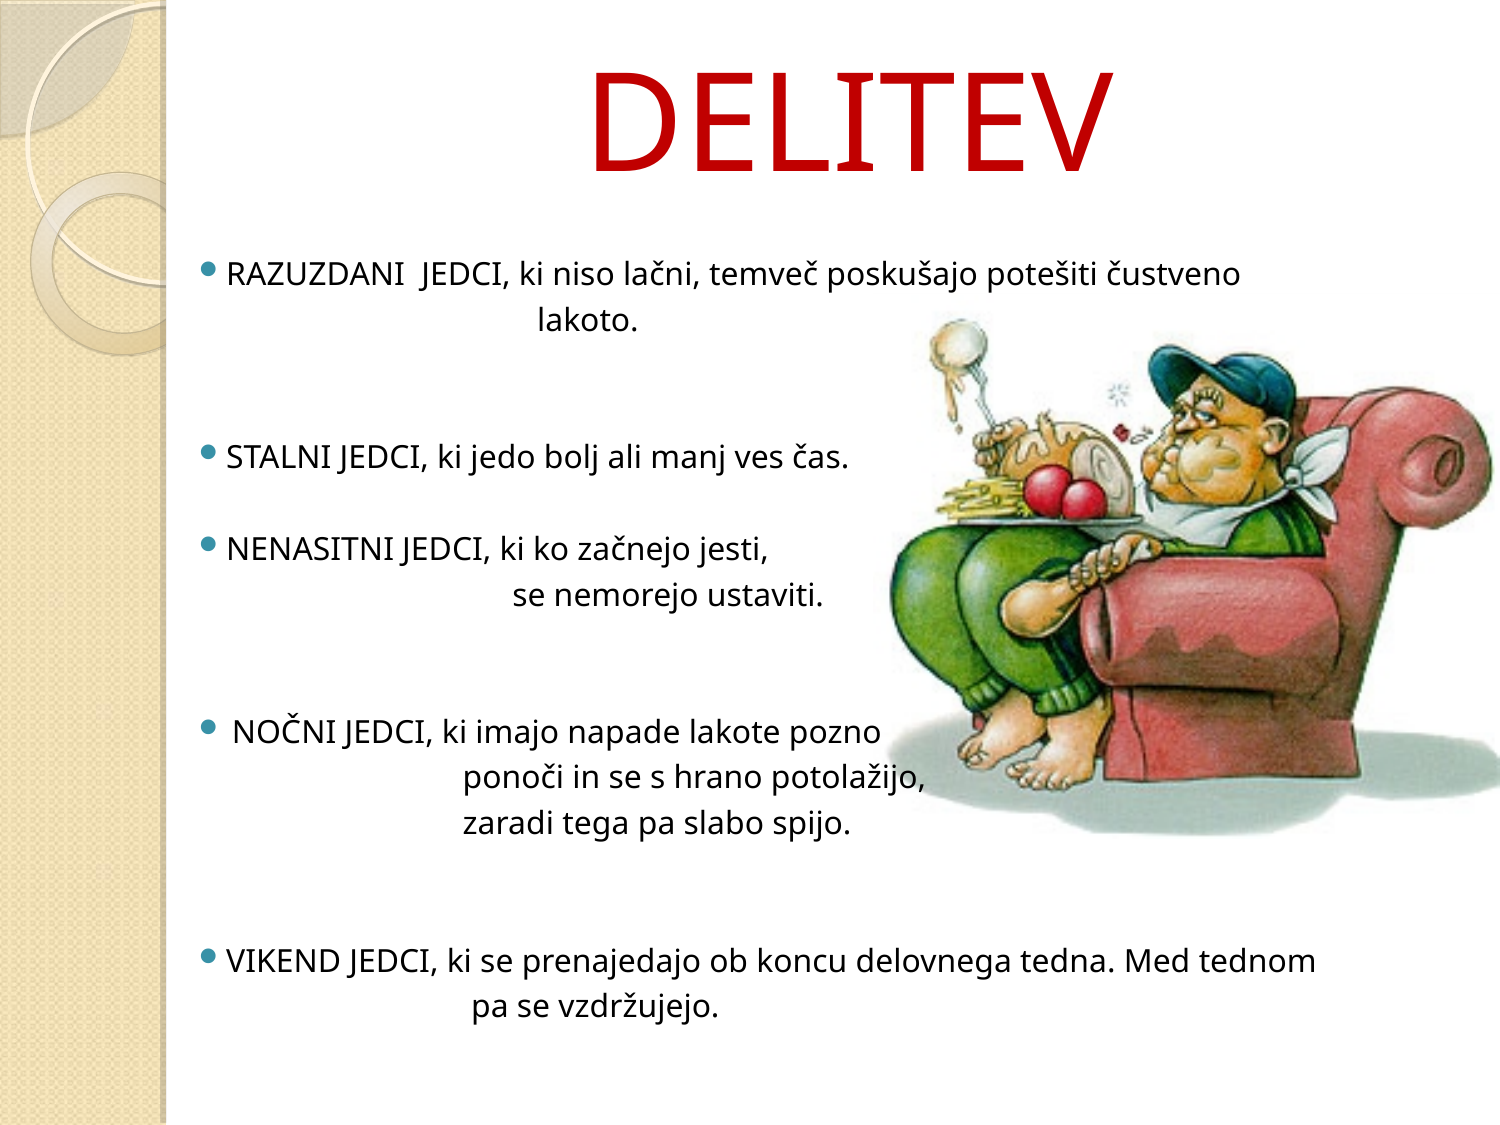

# DELITEV
RAZUZDANI JEDCI, ki niso lačni, temveč poskušajo potešiti čustveno
 lakoto.
STALNI JEDCI, ki jedo bolj ali manj ves čas.
NENASITNI JEDCI, ki ko začnejo jesti,
 se nemorejo ustaviti.
NOČNI JEDCI, ki imajo napade lakote pozno
 ponoči in se s hrano potolažijo,
 zaradi tega pa slabo spijo.
VIKEND JEDCI, ki se prenajedajo ob koncu delovnega tedna. Med tednom
 pa se vzdržujejo.